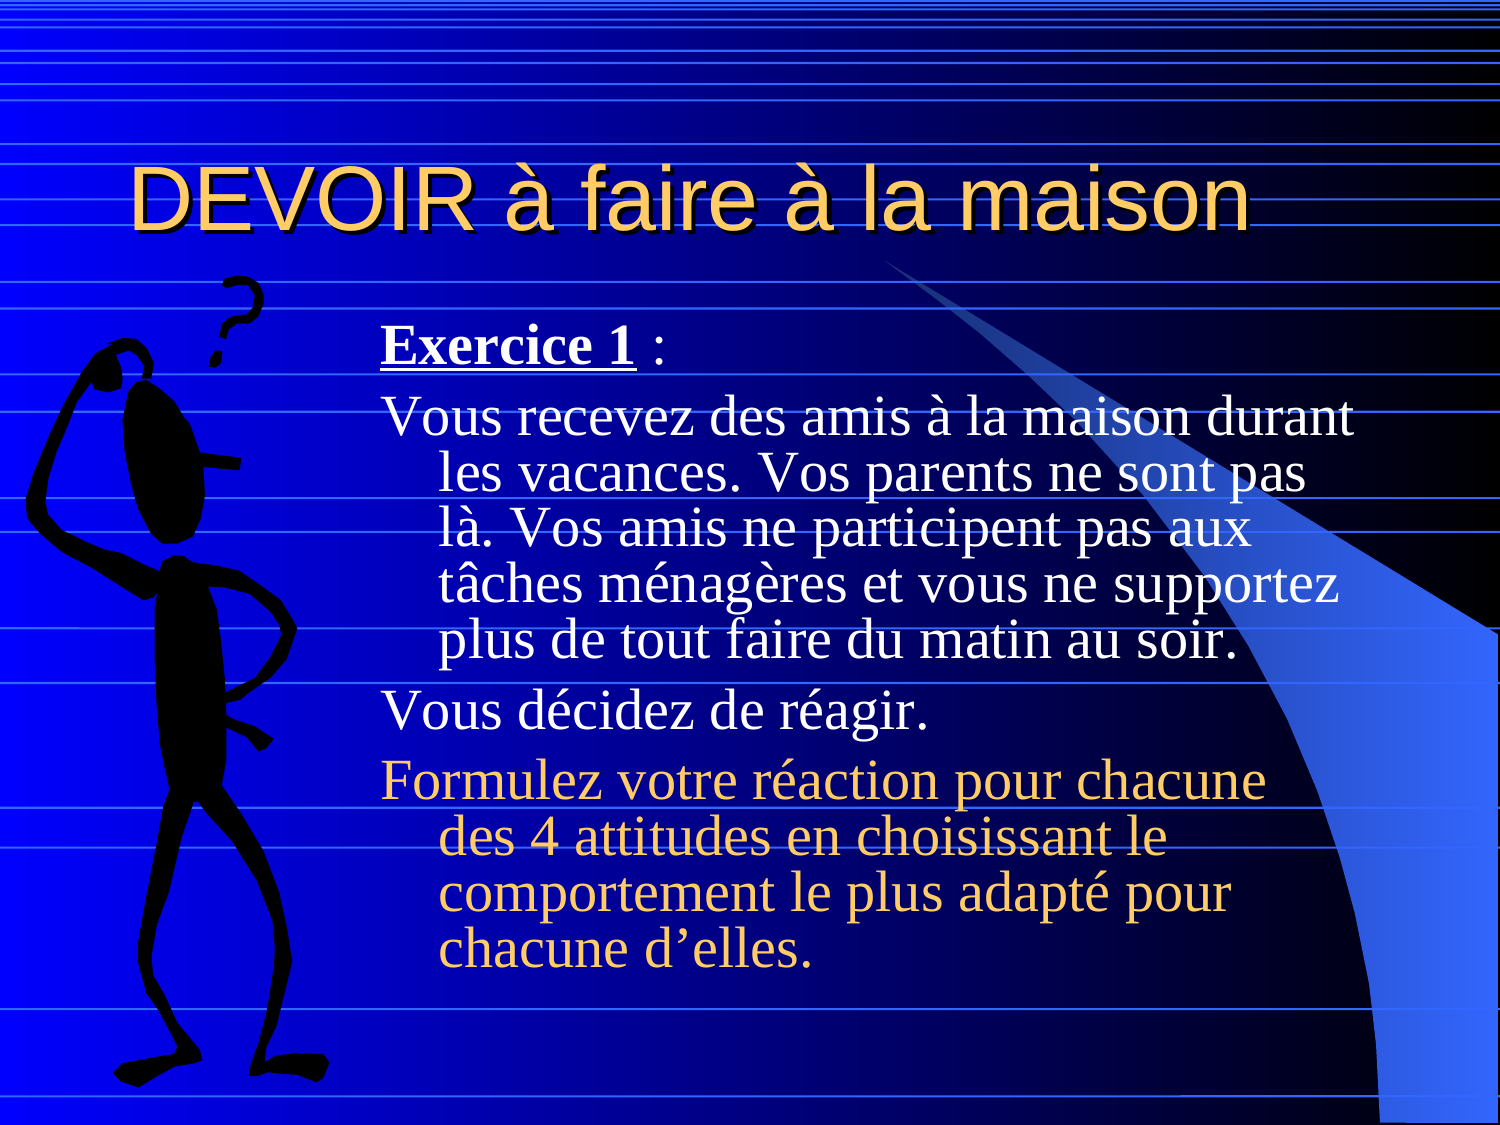

# DEVOIR à faire à la maison
Exercice 1 :
Vous recevez des amis à la maison durant les vacances. Vos parents ne sont pas là. Vos amis ne participent pas aux tâches ménagères et vous ne supportez plus de tout faire du matin au soir.
Vous décidez de réagir.
Formulez votre réaction pour chacune des 4 attitudes en choisissant le comportement le plus adapté pour chacune d’elles.